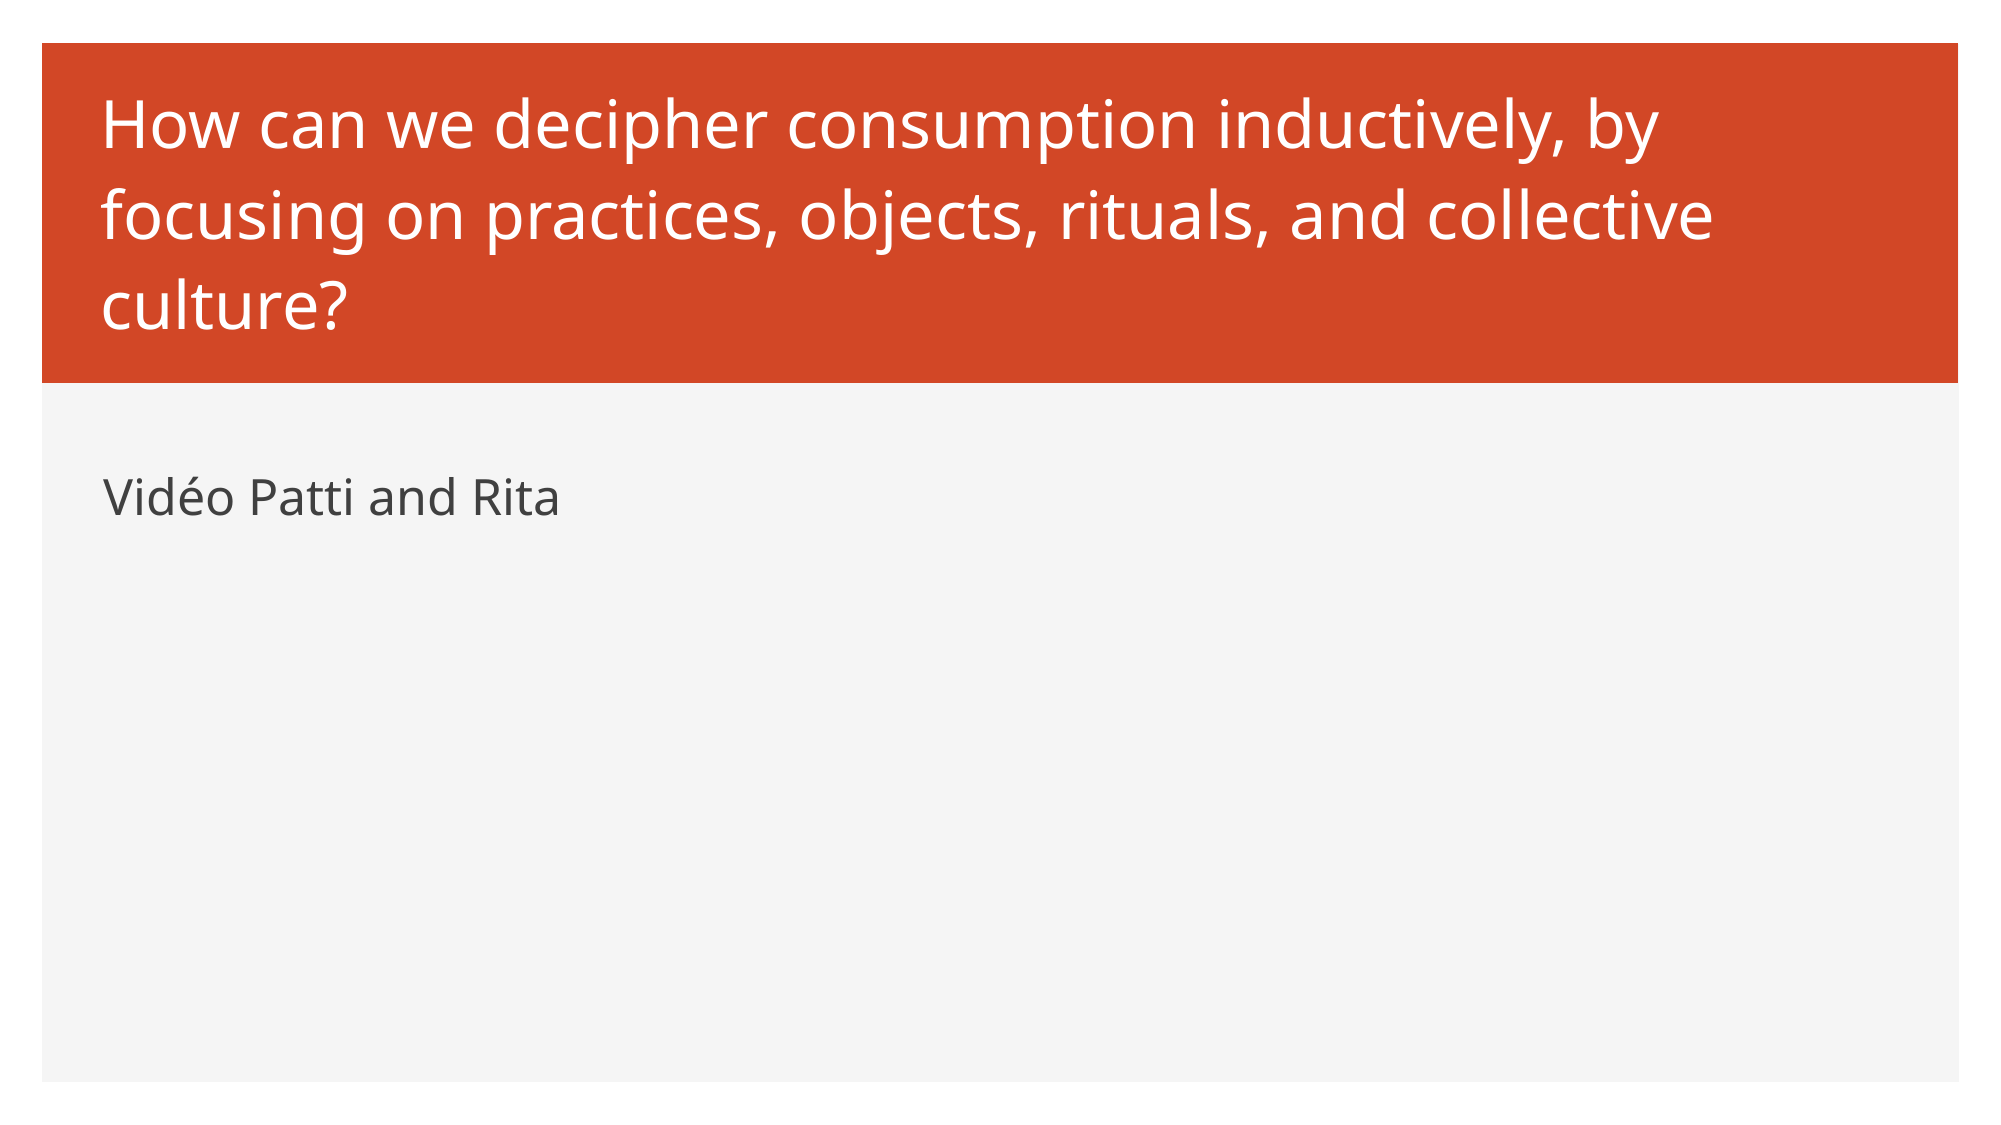

# How can we decipher consumption inductively, by focusing on practices, objects, rituals, and collective culture?
Vidéo Patti and Rita